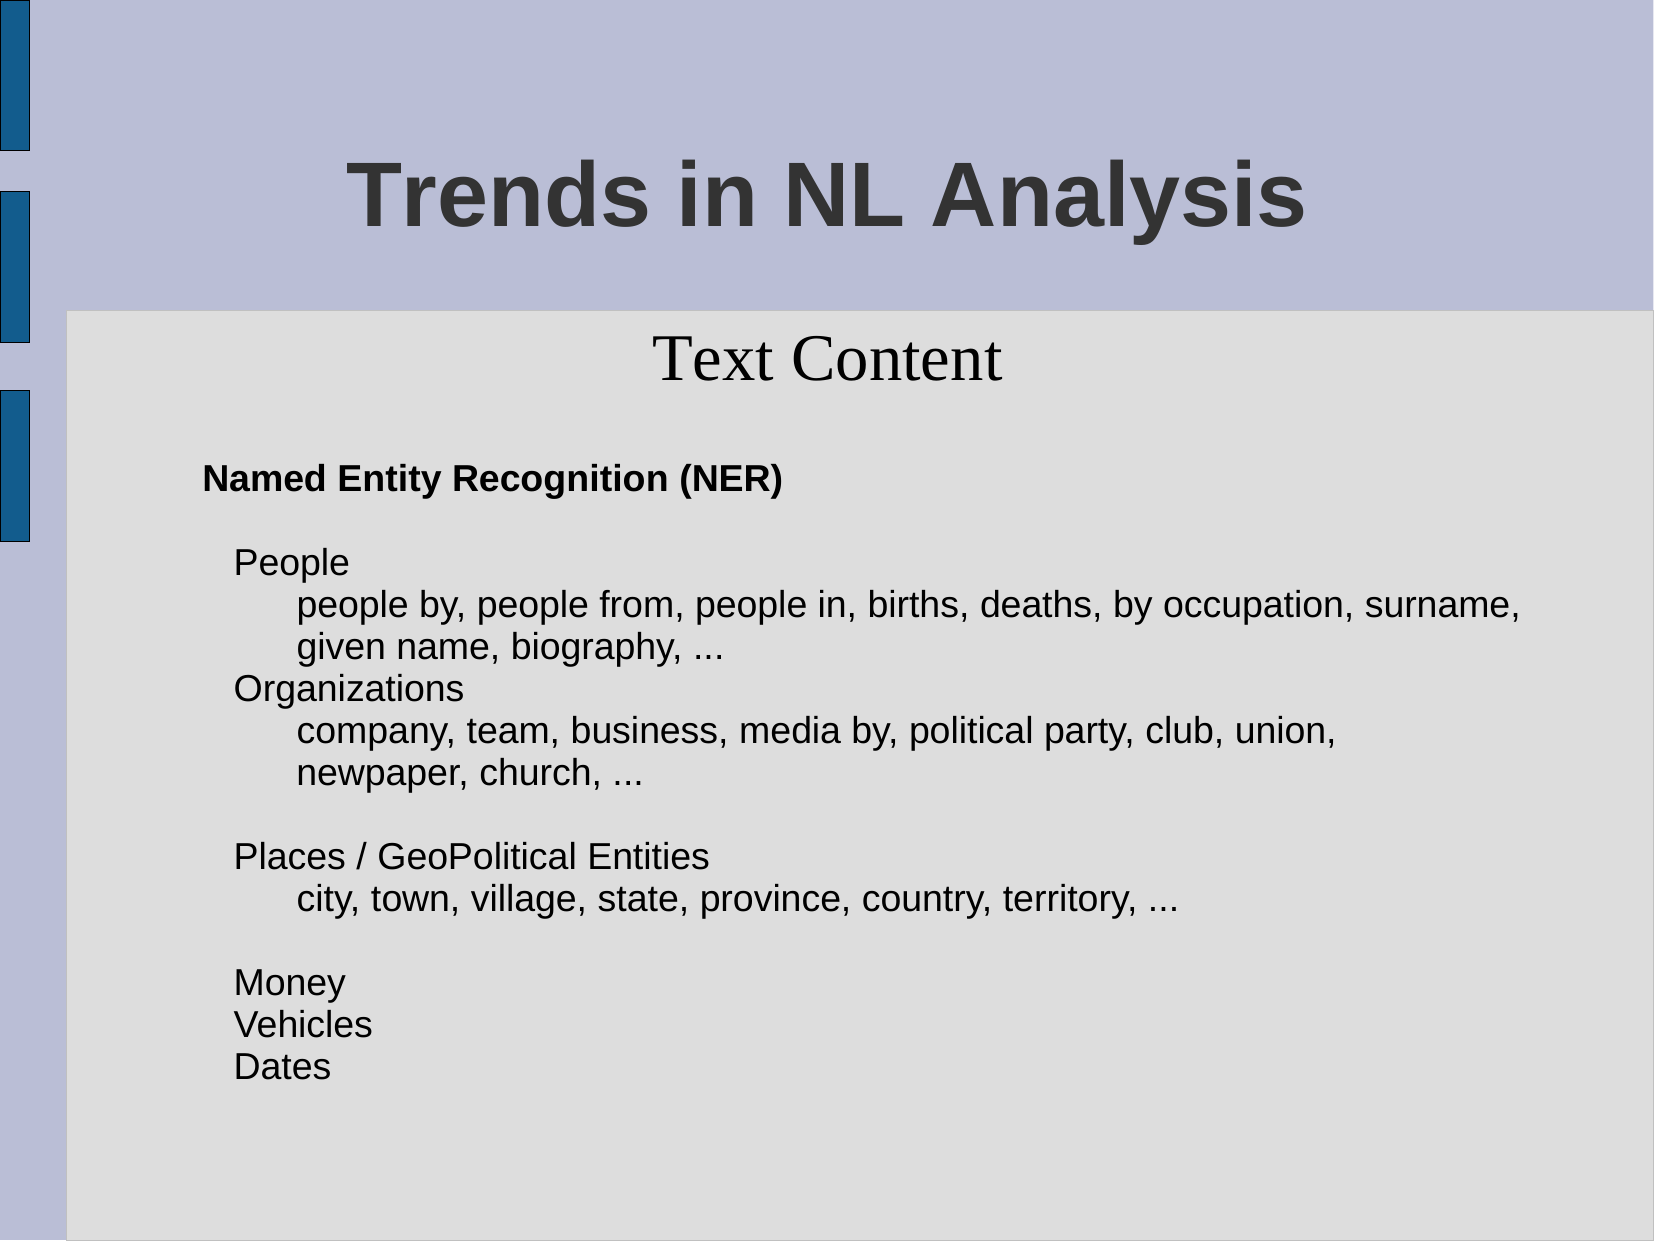

# Trends in NL Analysis
Text Content
Named Entity Recognition (NER)
 People
 people by, people from, people in, births, deaths, by occupation, surname,
 given name, biography, ...
 Organizations
 company, team, business, media by, political party, club, union,
 newpaper, church, ...
 Places / GeoPolitical Entities
 city, town, village, state, province, country, territory, ...
 Money
 Vehicles
 Dates